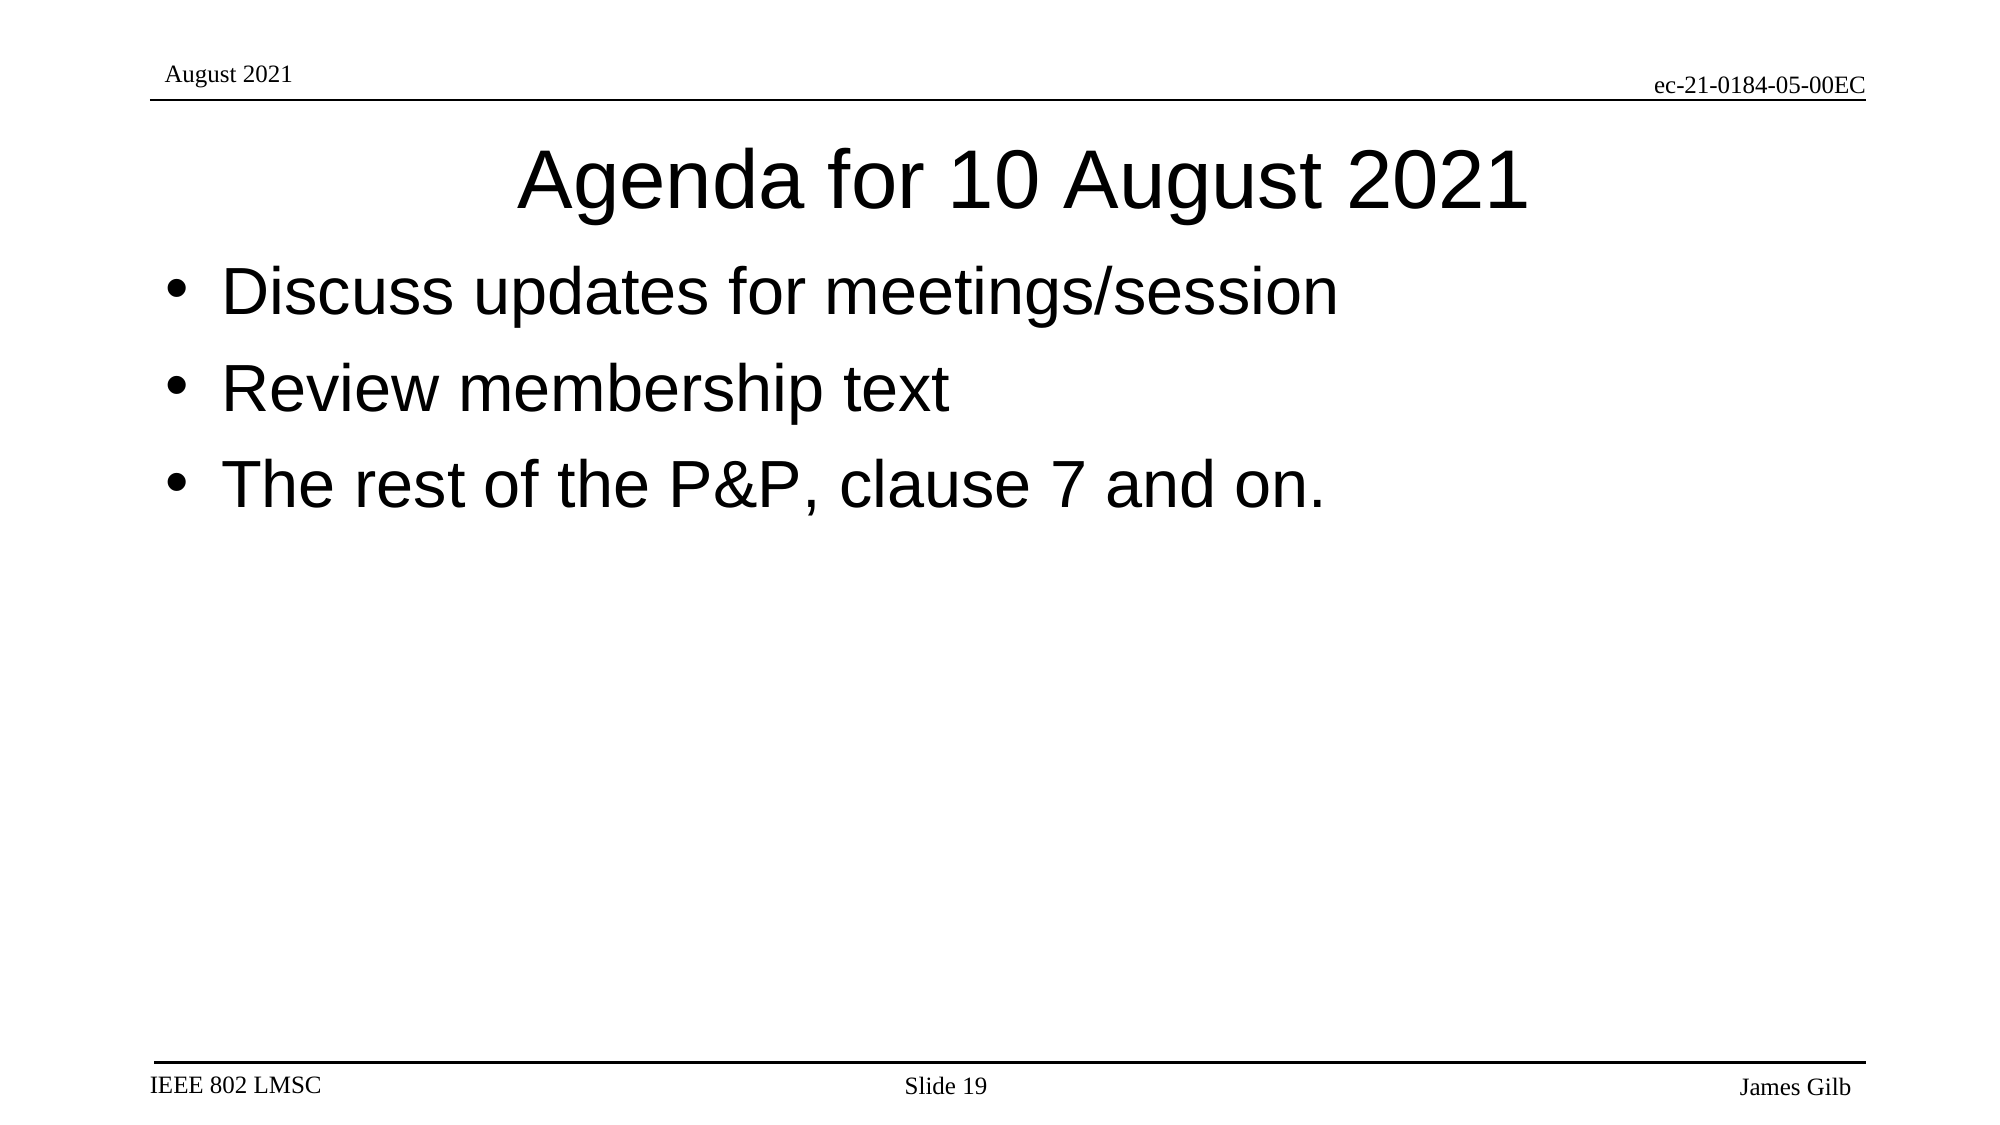

# Agenda for 10 August 2021
Discuss updates for meetings/session
Review membership text
The rest of the P&P, clause 7 and on.
19